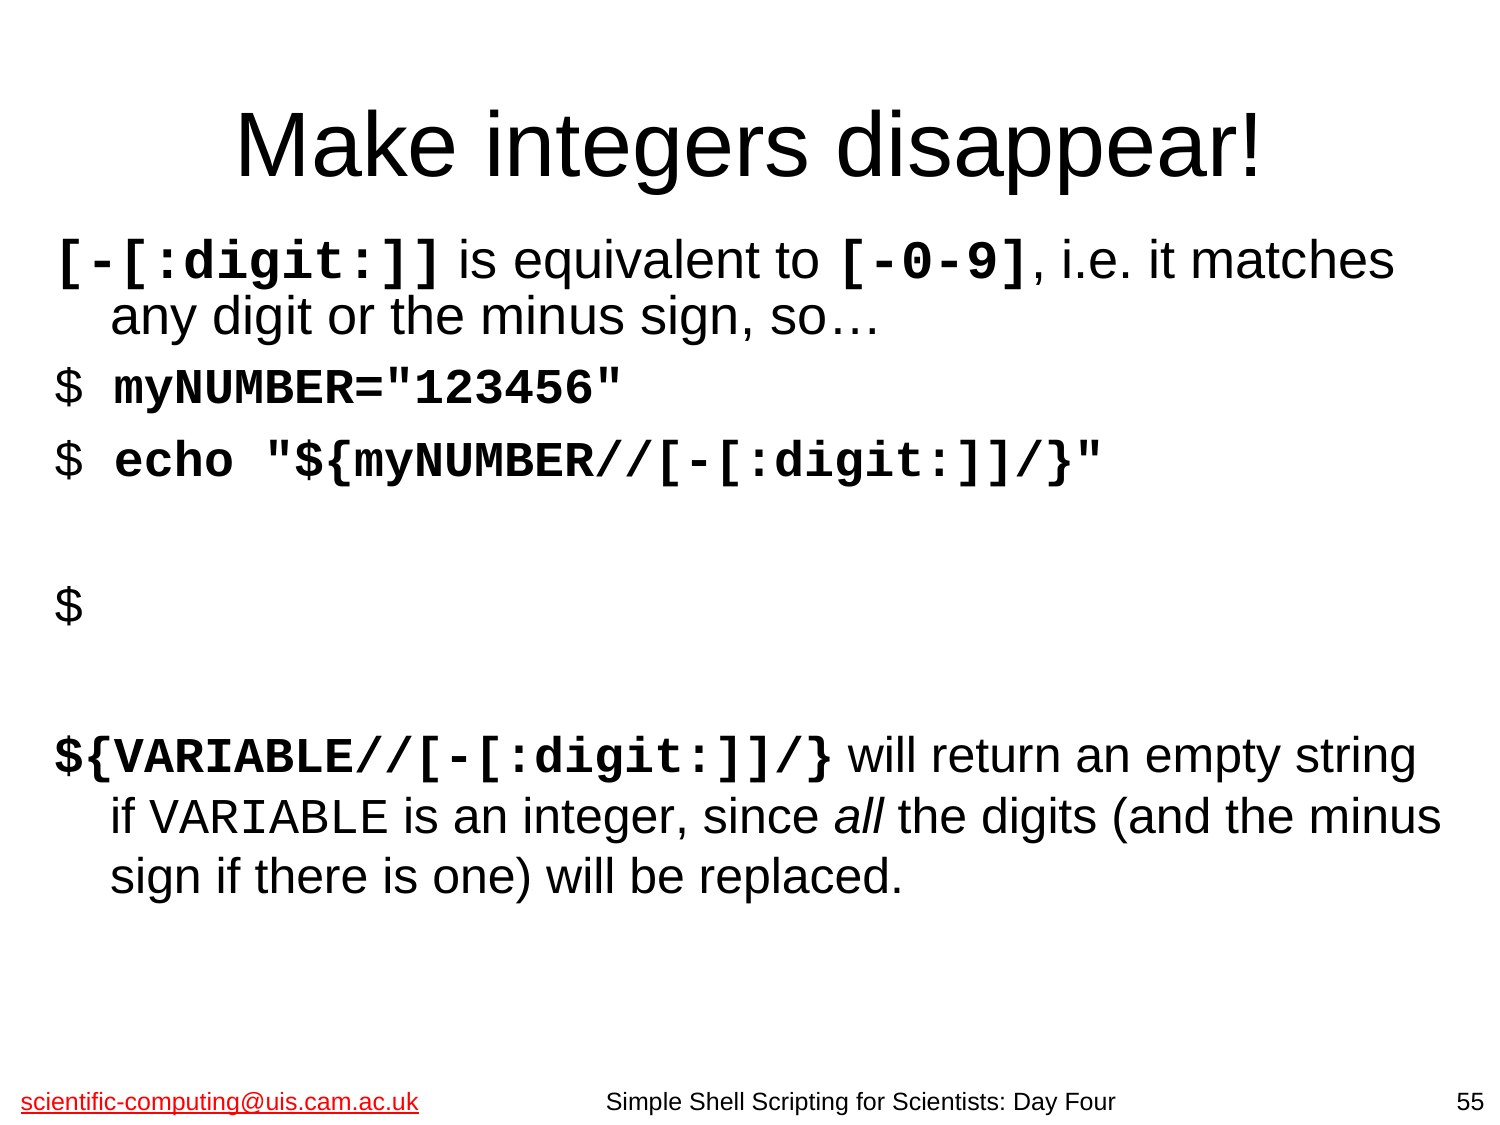

# Make integers disappear!
[-[:digit:]] is equivalent to [-0-9], i.e. it matches any digit or the minus sign, so…
$ myNUMBER="123456"
$ echo "${myNUMBER//[-[:digit:]]/}"
$
${VARIABLE//[-[:digit:]]/} will return an empty string if VARIABLE is an integer, since all the digits (and the minus sign if there is one) will be replaced.
escience-support@ucs.cam.ac.uk	Simple Shell Scripting for Scientists: Day Three
55